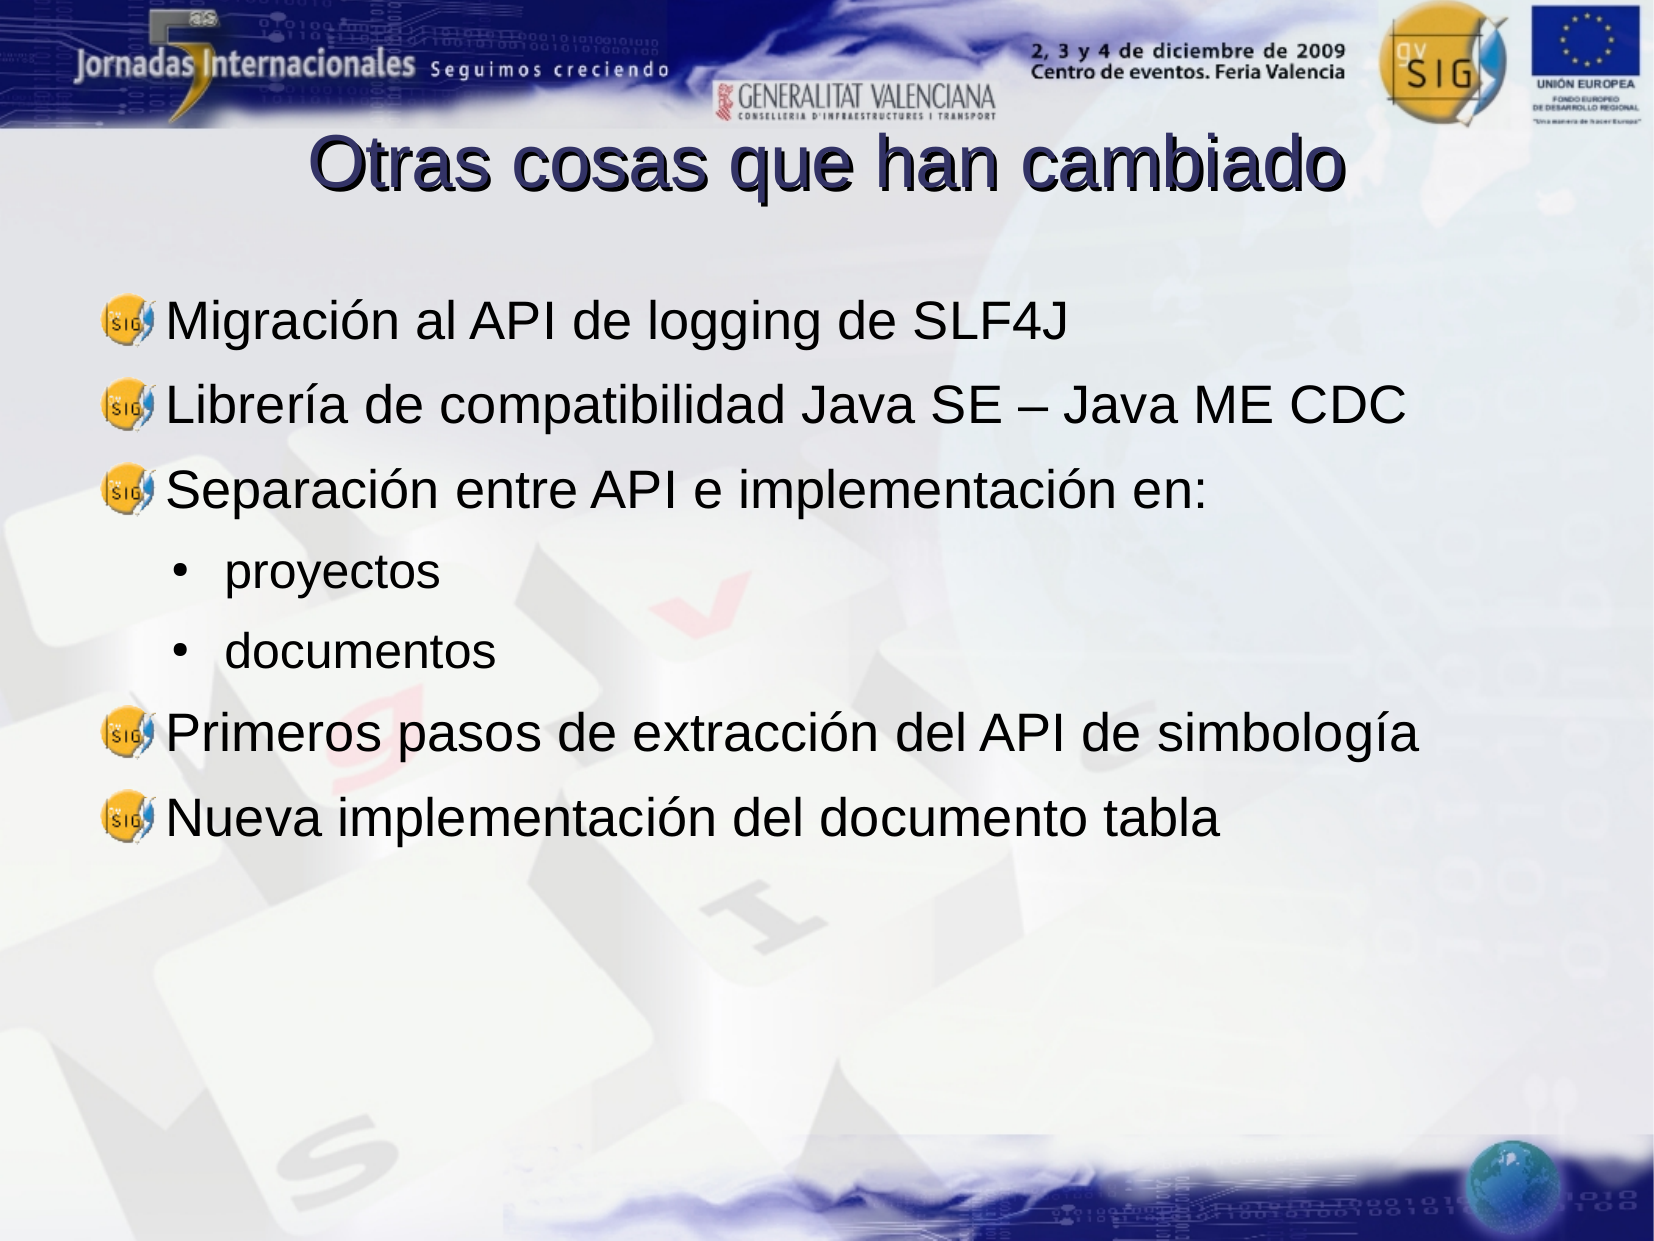

# Otras cosas que han cambiado
Migración al API de logging de SLF4J
Librería de compatibilidad Java SE – Java ME CDC
Separación entre API e implementación en:
proyectos
documentos
Primeros pasos de extracción del API de simbología
Nueva implementación del documento tabla